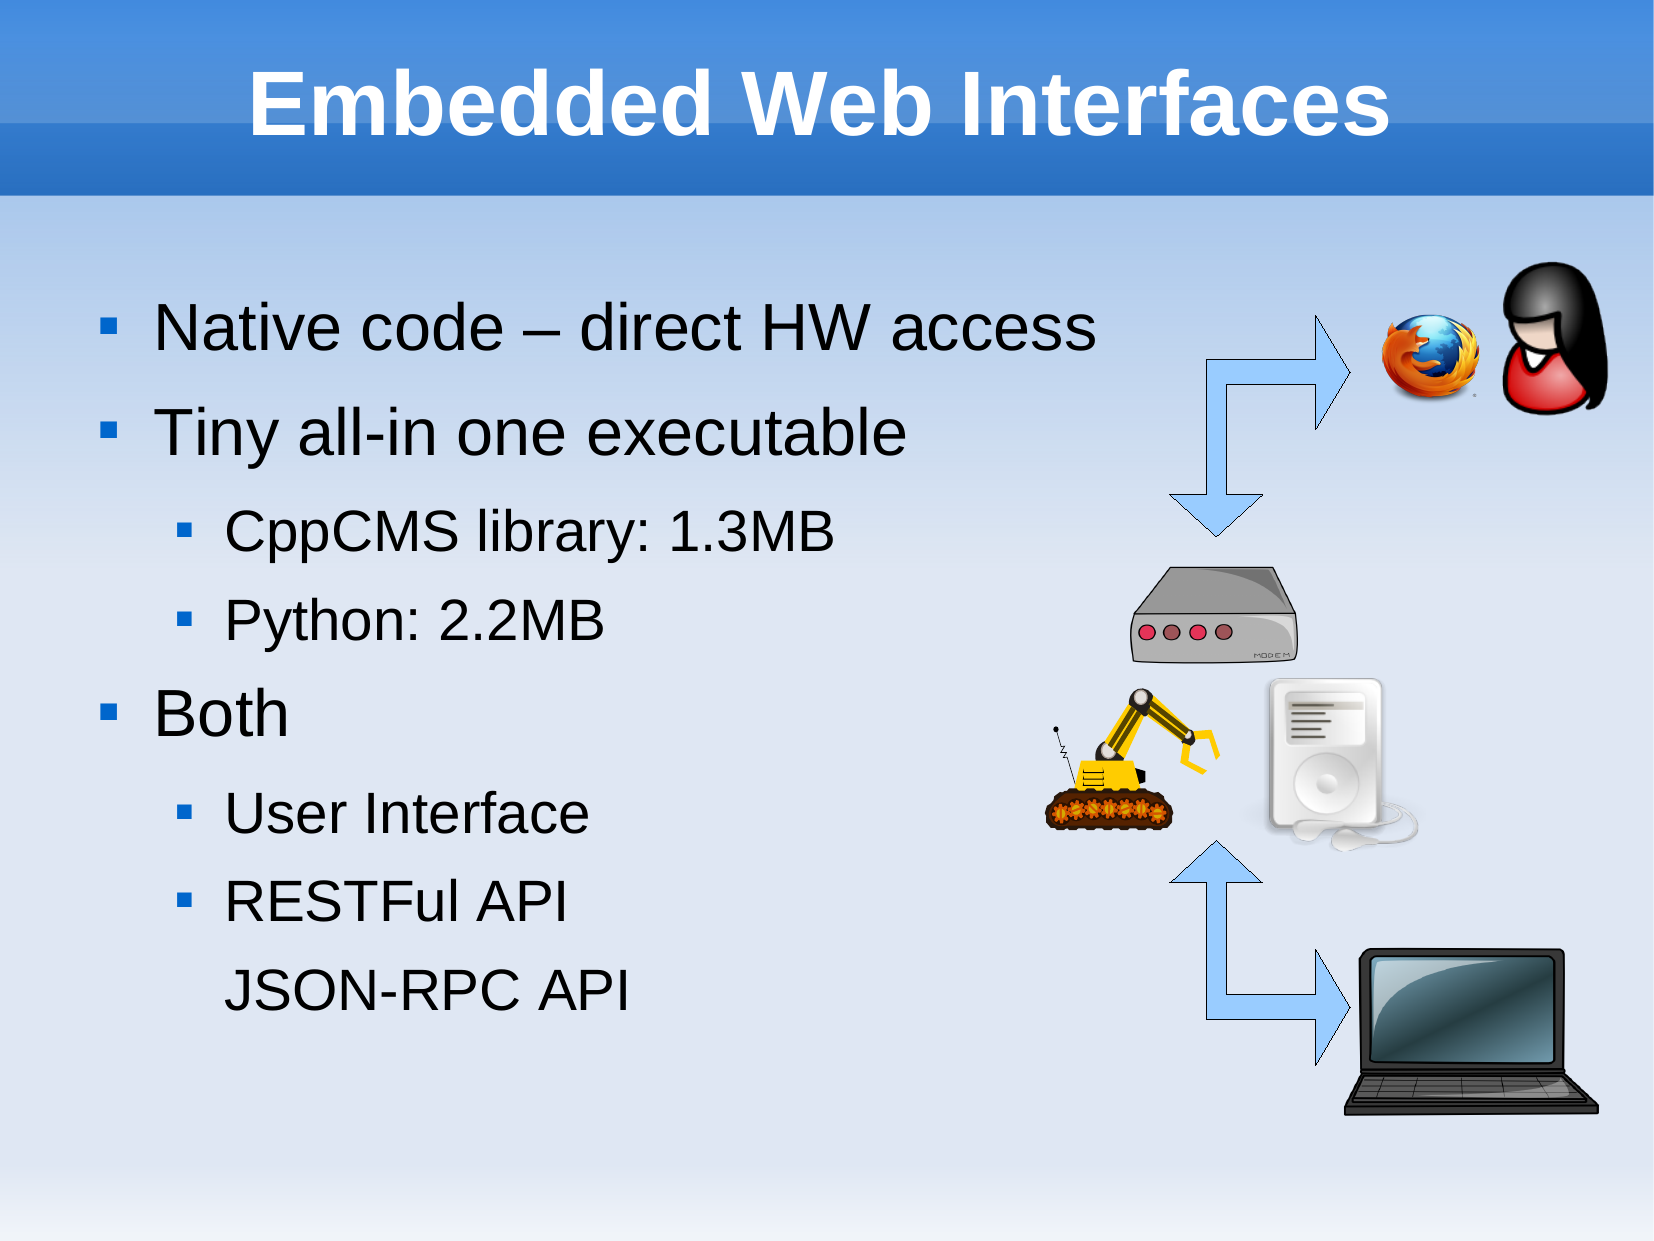

# Embedded Web Interfaces
Native code – direct HW access
Tiny all-in one executable
CppCMS library: 1.3MB
Python: 2.2MB
Both
User Interface
RESTFul API
JSON-RPC API